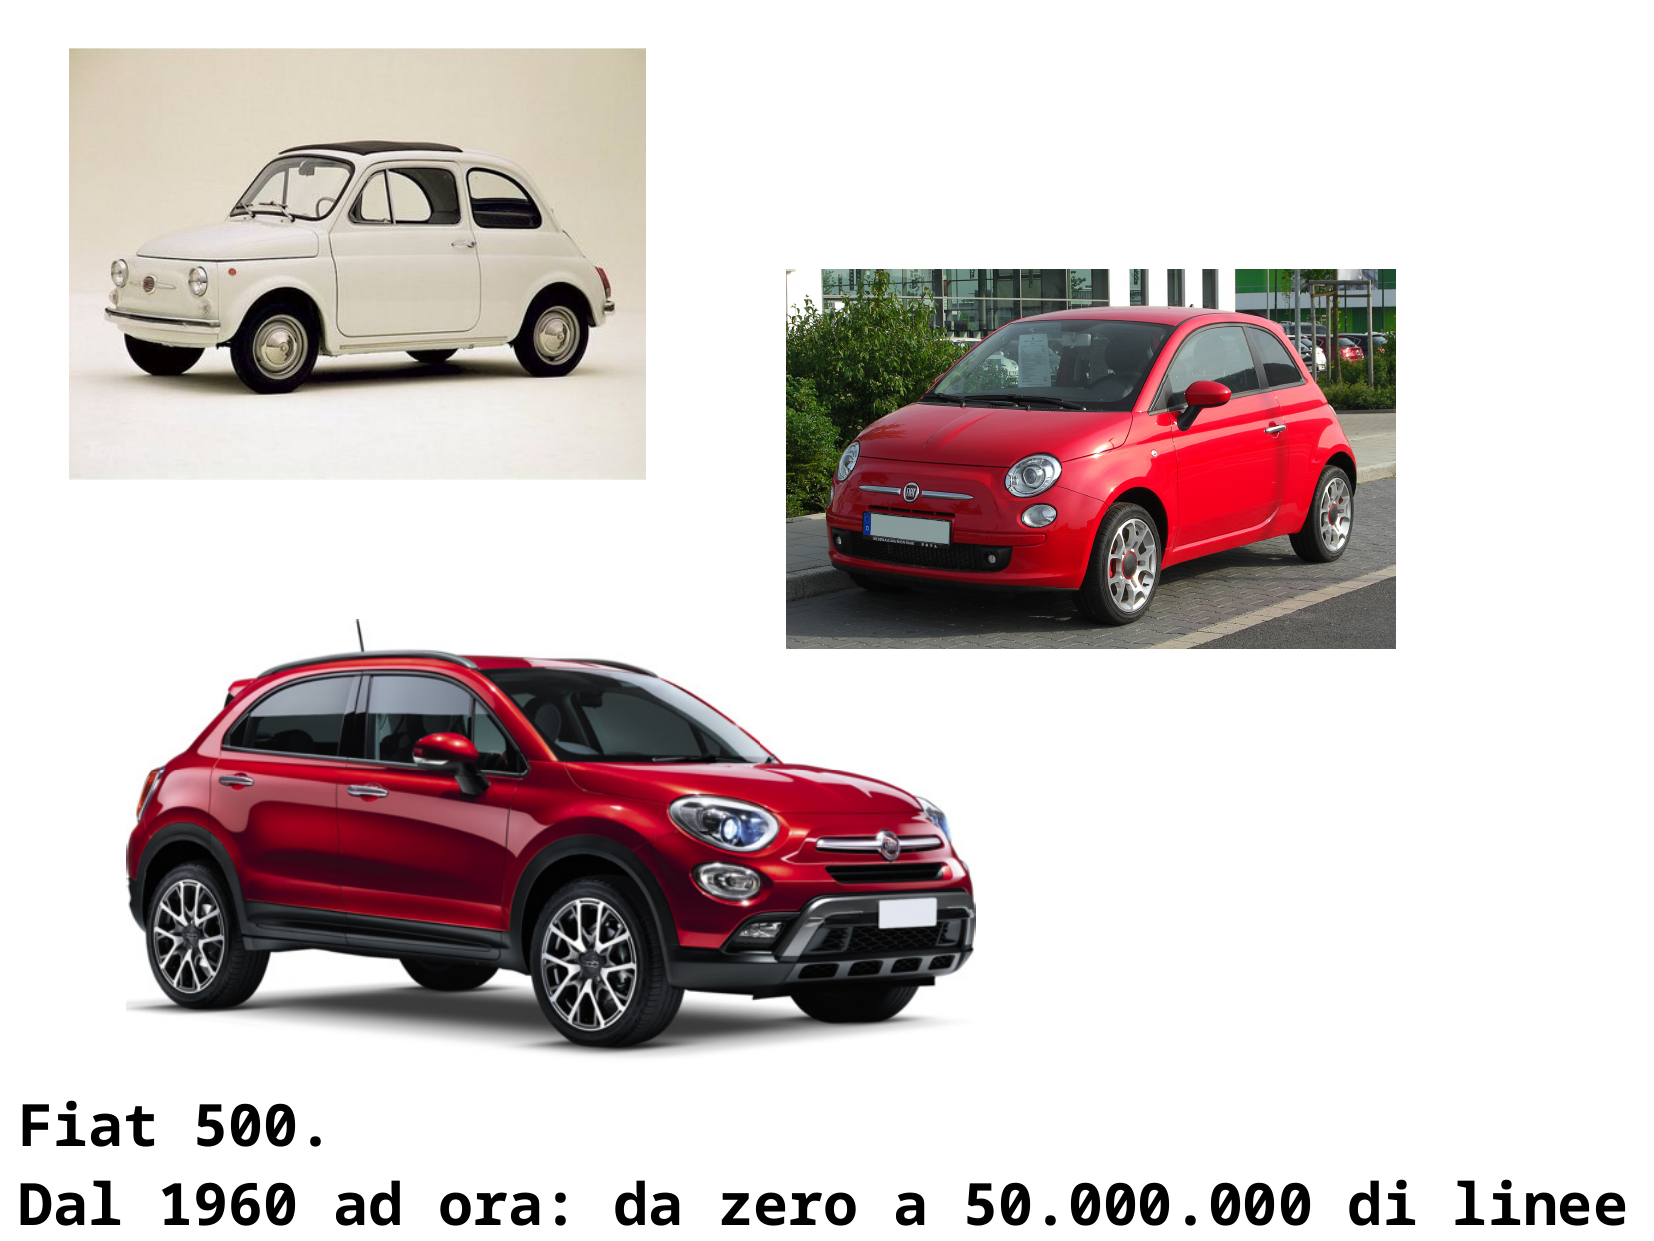

Fiat 500.
Dal 1960 ad ora: da zero a 50.000.000 di linee